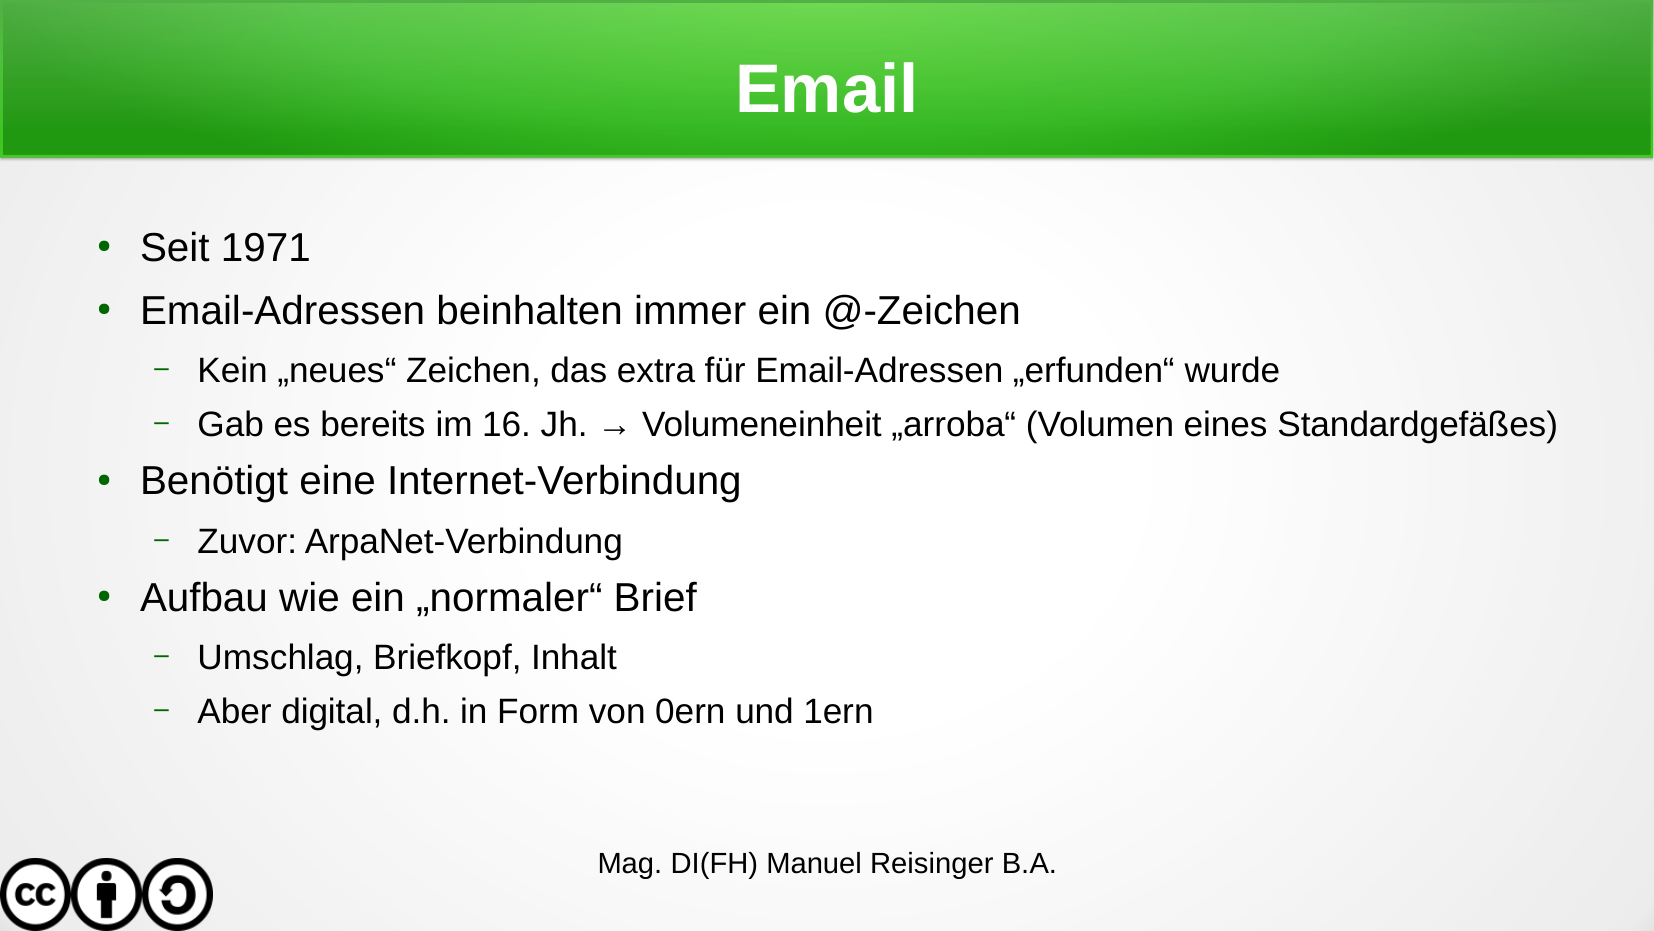

# Email
Seit 1971
Email-Adressen beinhalten immer ein @-Zeichen
Kein „neues“ Zeichen, das extra für Email-Adressen „erfunden“ wurde
Gab es bereits im 16. Jh. → Volumeneinheit „arroba“ (Volumen eines Standardgefäßes)
Benötigt eine Internet-Verbindung
Zuvor: ArpaNet-Verbindung
Aufbau wie ein „normaler“ Brief
Umschlag, Briefkopf, Inhalt
Aber digital, d.h. in Form von 0ern und 1ern